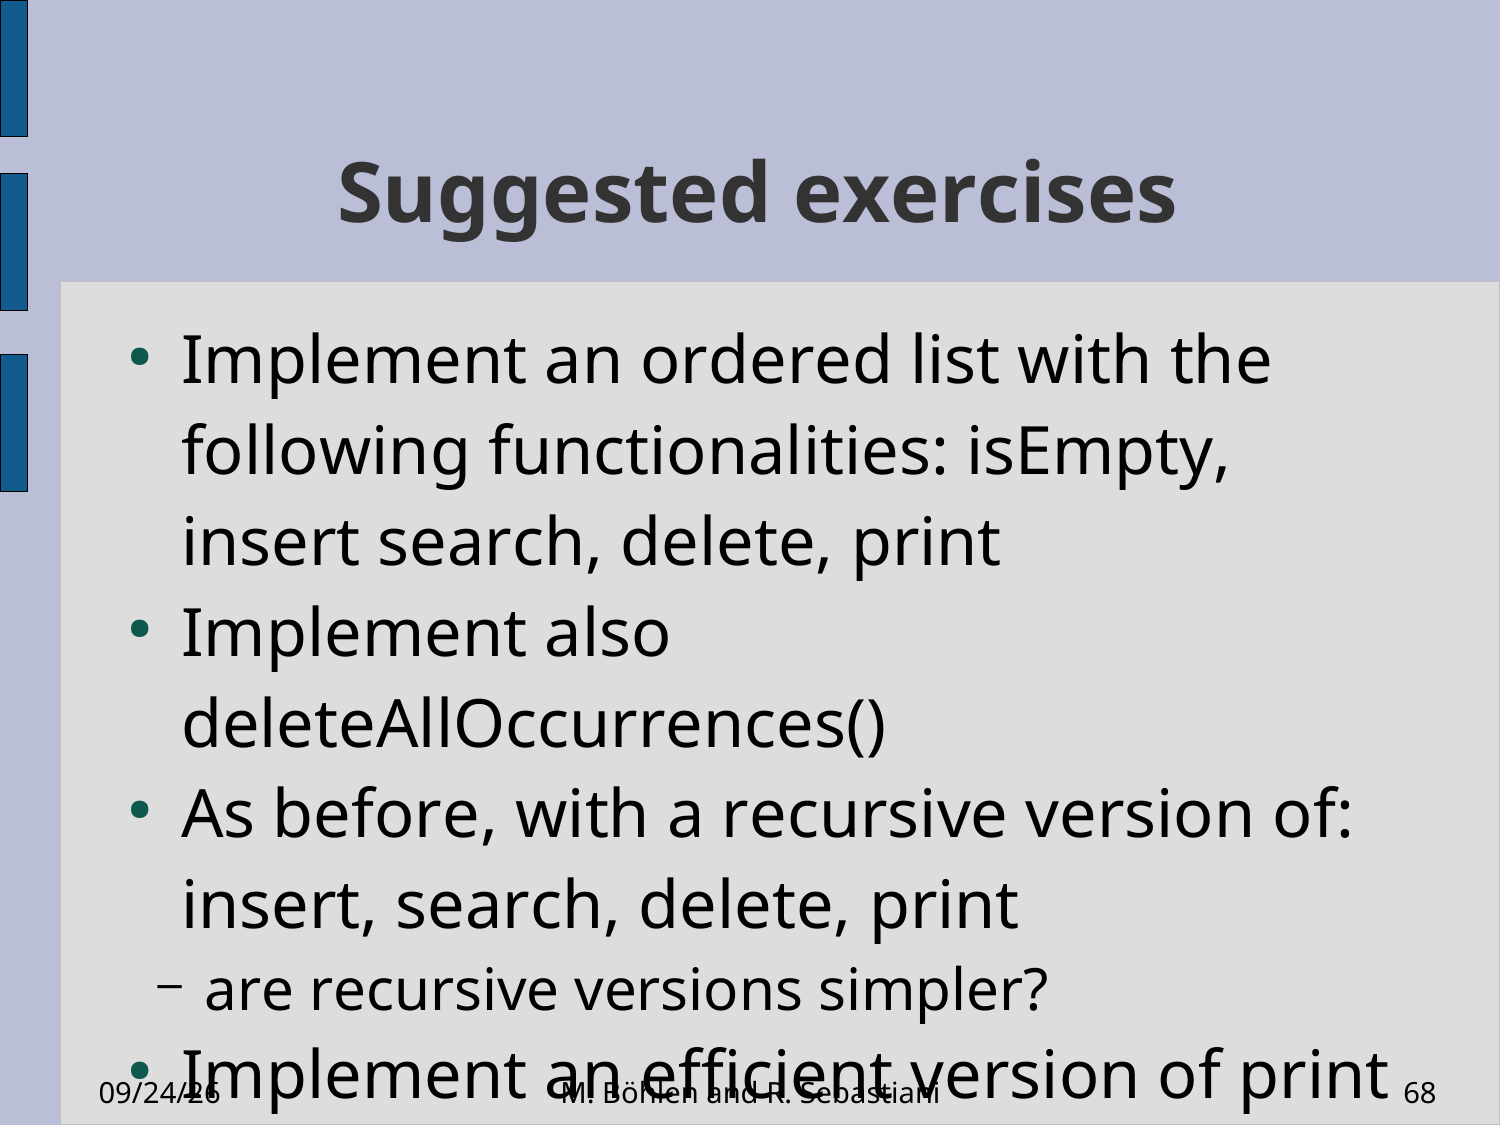

# Suggested exercises
Implement an ordered list with the following functionalities: isEmpty, insert search, delete, print
Implement also deleteAllOccurrences()
As before, with a recursive version of: insert, search, delete, print
are recursive versions simpler?
Implement an efficient version of print which prints the list in reverse order
M. Böhlen and R. Sebastiani
68